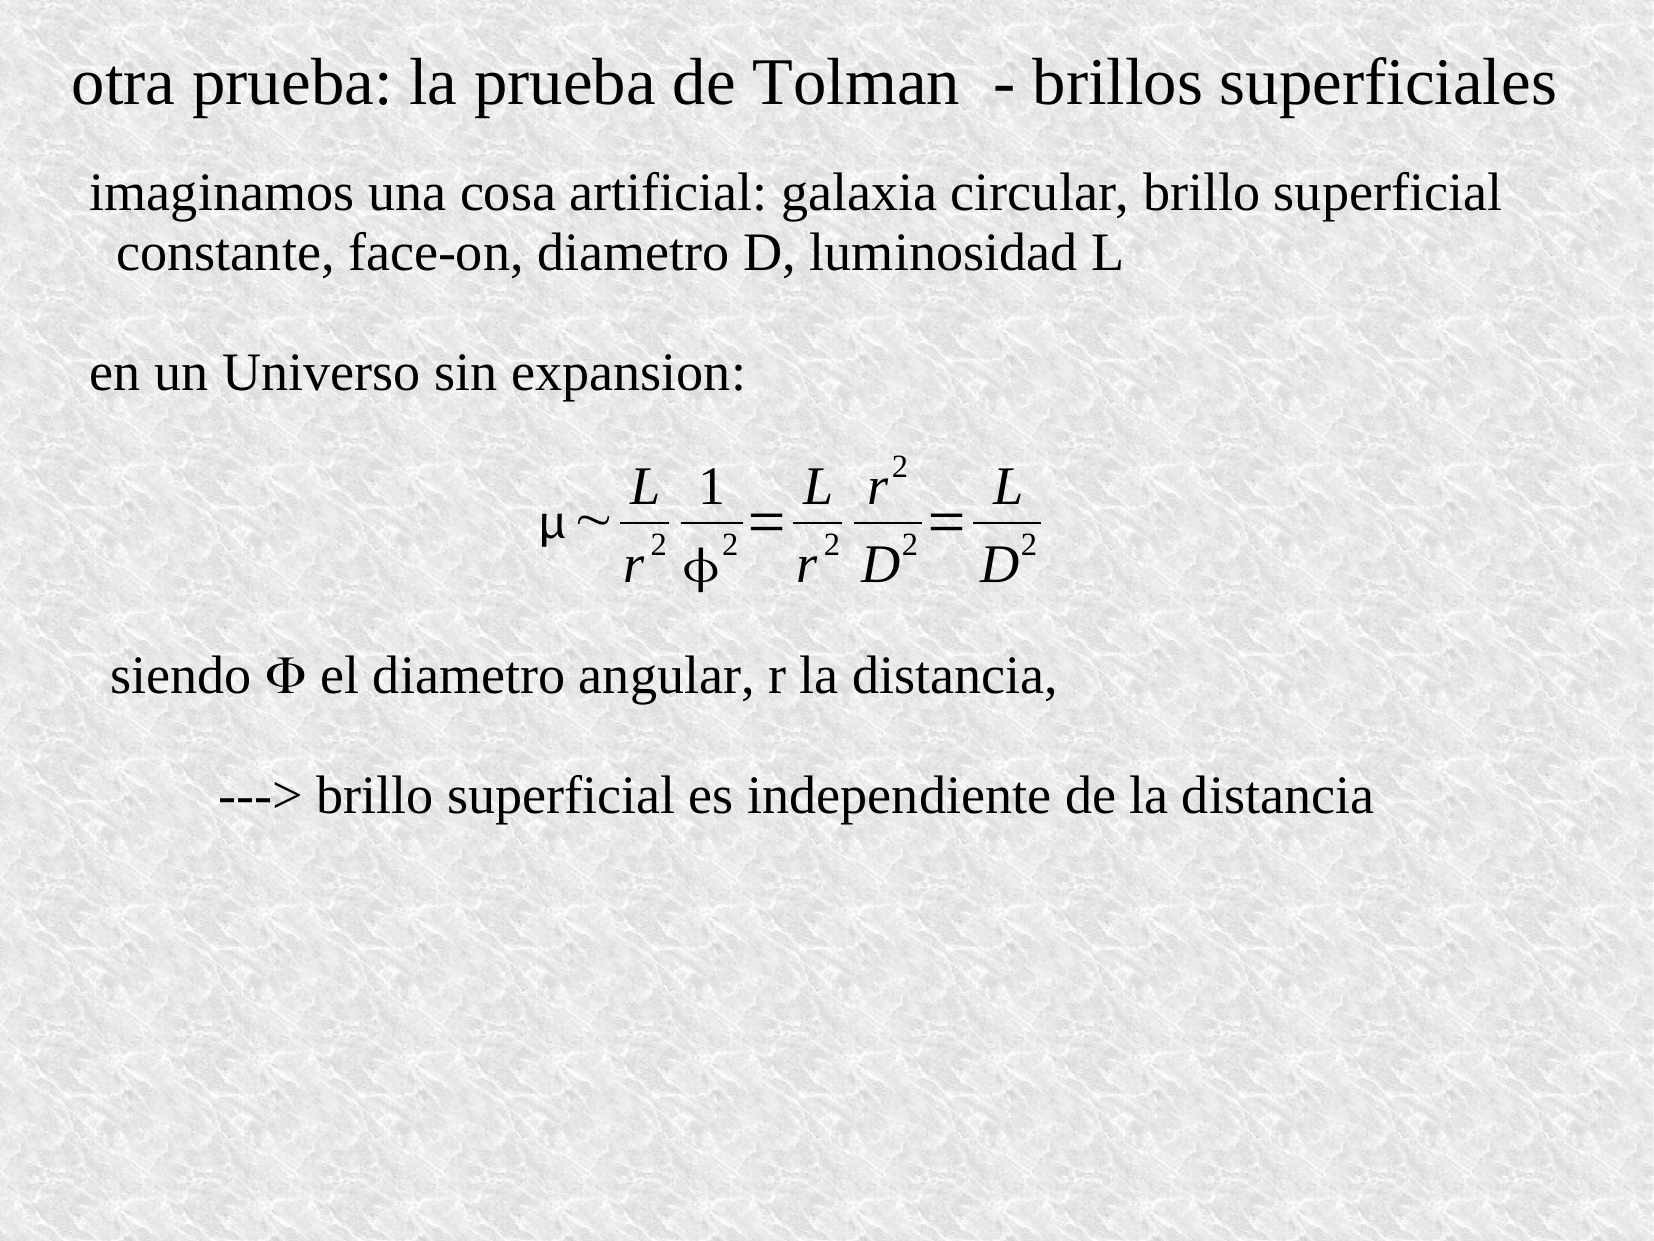

otra prueba: la prueba de Tolman - brillos superficiales
imaginamos una cosa artificial: galaxia circular, brillo superficial
 constante, face-on, diametro D, luminosidad L
en un Universo sin expansion:
siendo  el diametro angular, r la distancia,
 ---> brillo superficial es independiente de la distancia